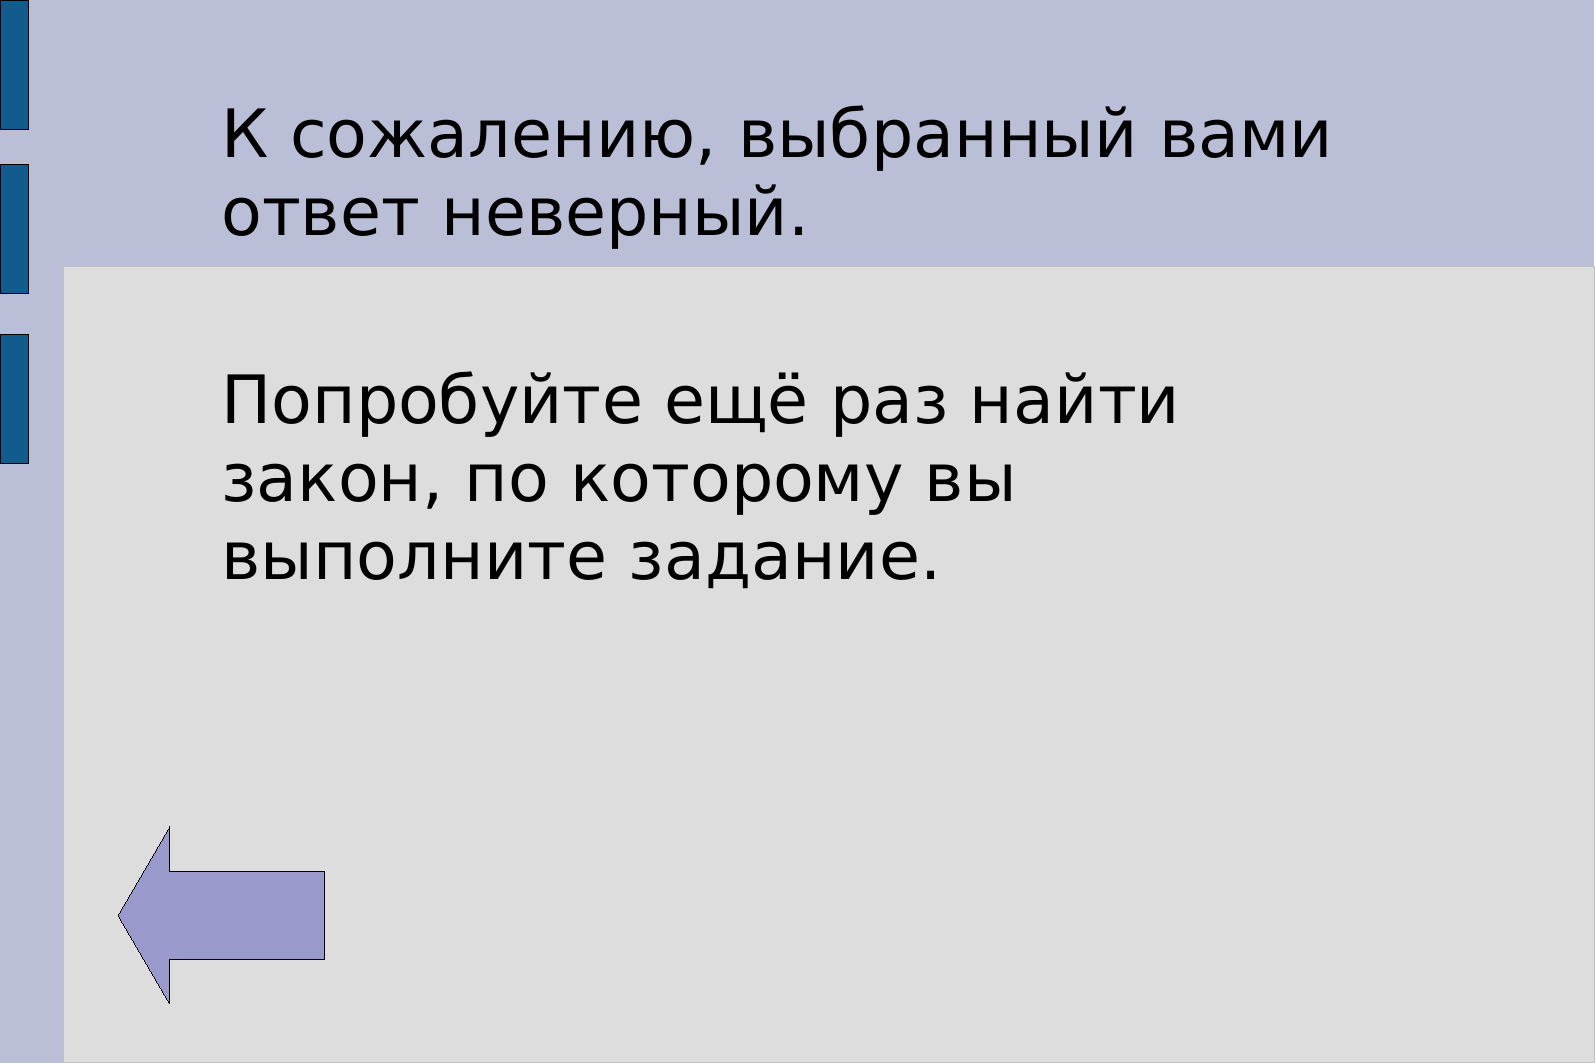

К сожалению, выбранный вами ответ неверный.
Попробуйте ещё раз найти закон, по которому вы выполните задание.